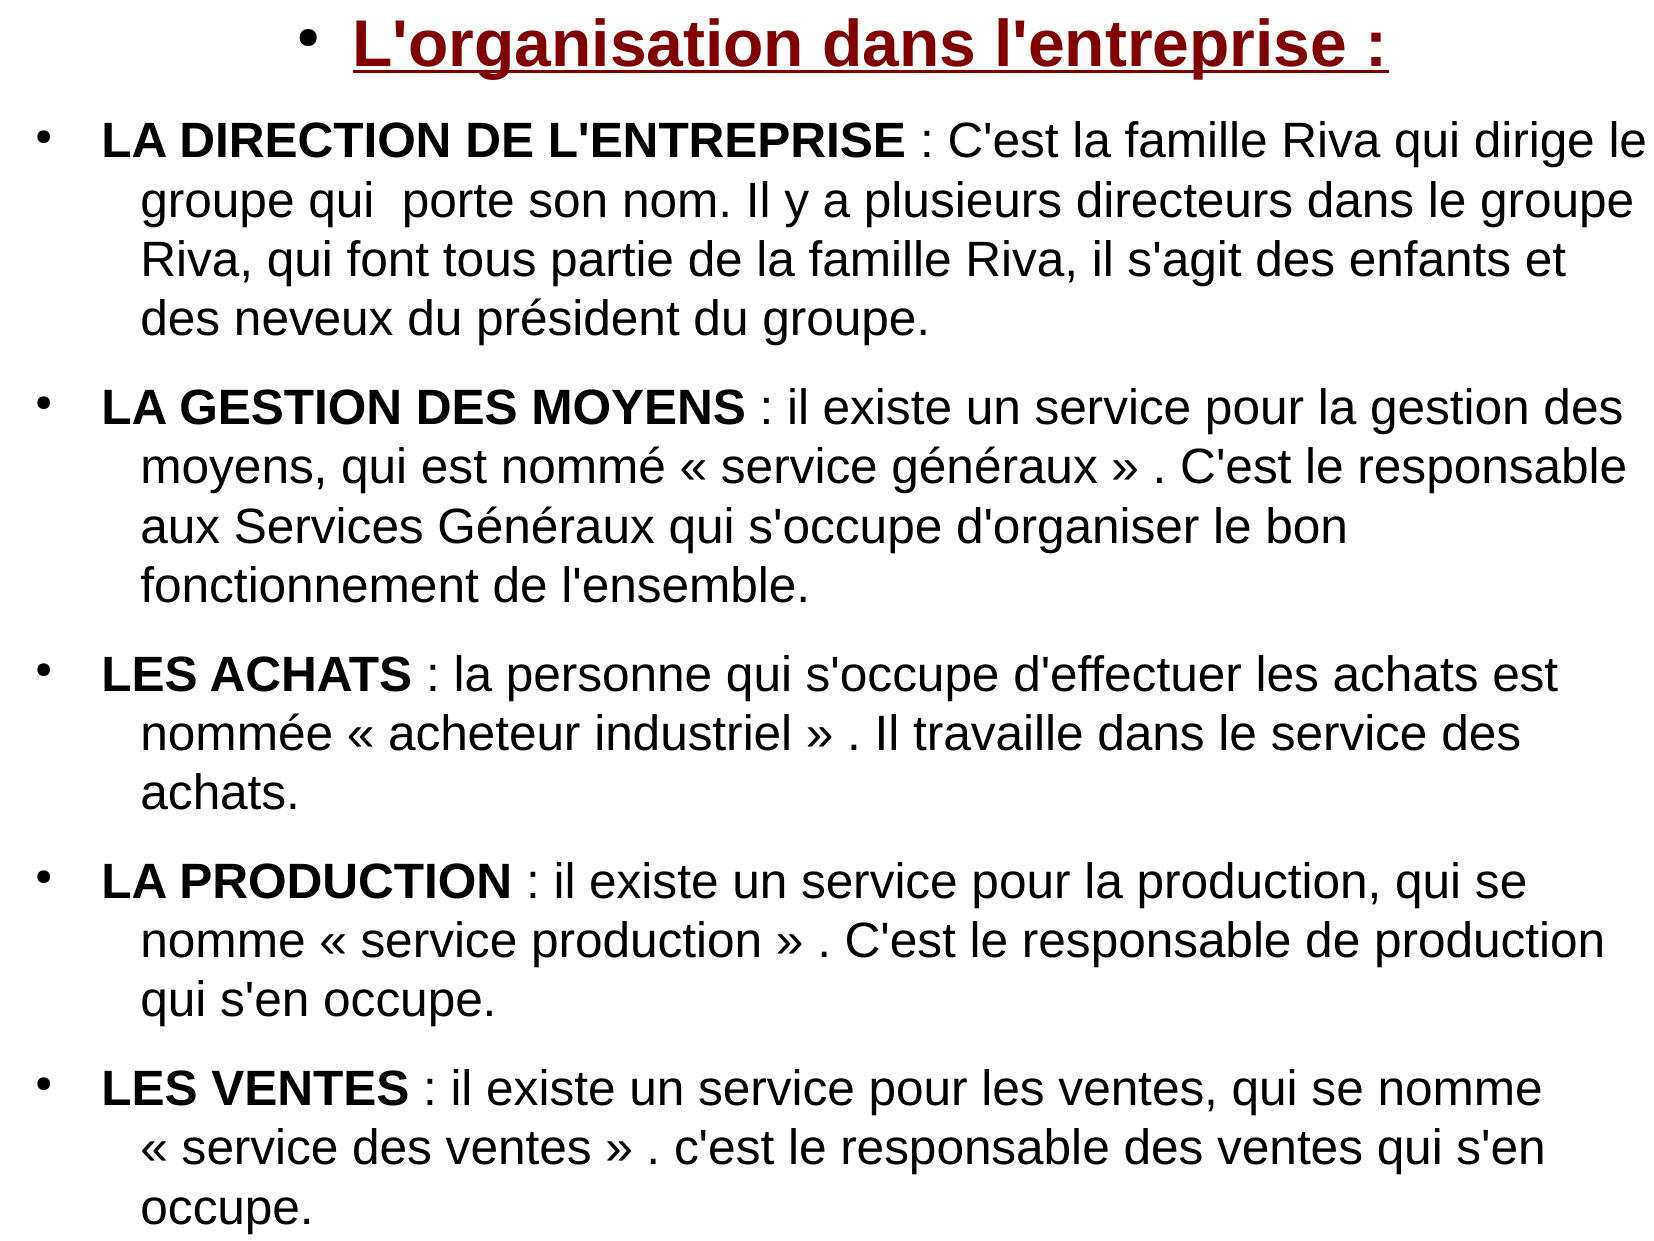

# L'organisation dans l'entreprise :
 LA DIRECTION DE L'ENTREPRISE : C'est la famille Riva qui dirige le groupe qui porte son nom. Il y a plusieurs directeurs dans le groupe Riva, qui font tous partie de la famille Riva, il s'agit des enfants et des neveux du président du groupe.
 LA GESTION DES MOYENS : il existe un service pour la gestion des moyens, qui est nommé « service généraux » . C'est le responsable aux Services Généraux qui s'occupe d'organiser le bon fonctionnement de l'ensemble.
 LES ACHATS : la personne qui s'occupe d'effectuer les achats est nommée « acheteur industriel » . Il travaille dans le service des achats.
 LA PRODUCTION : il existe un service pour la production, qui se nomme « service production » . C'est le responsable de production qui s'en occupe.
 LES VENTES : il existe un service pour les ventes, qui se nomme « service des ventes » . c'est le responsable des ventes qui s'en occupe.